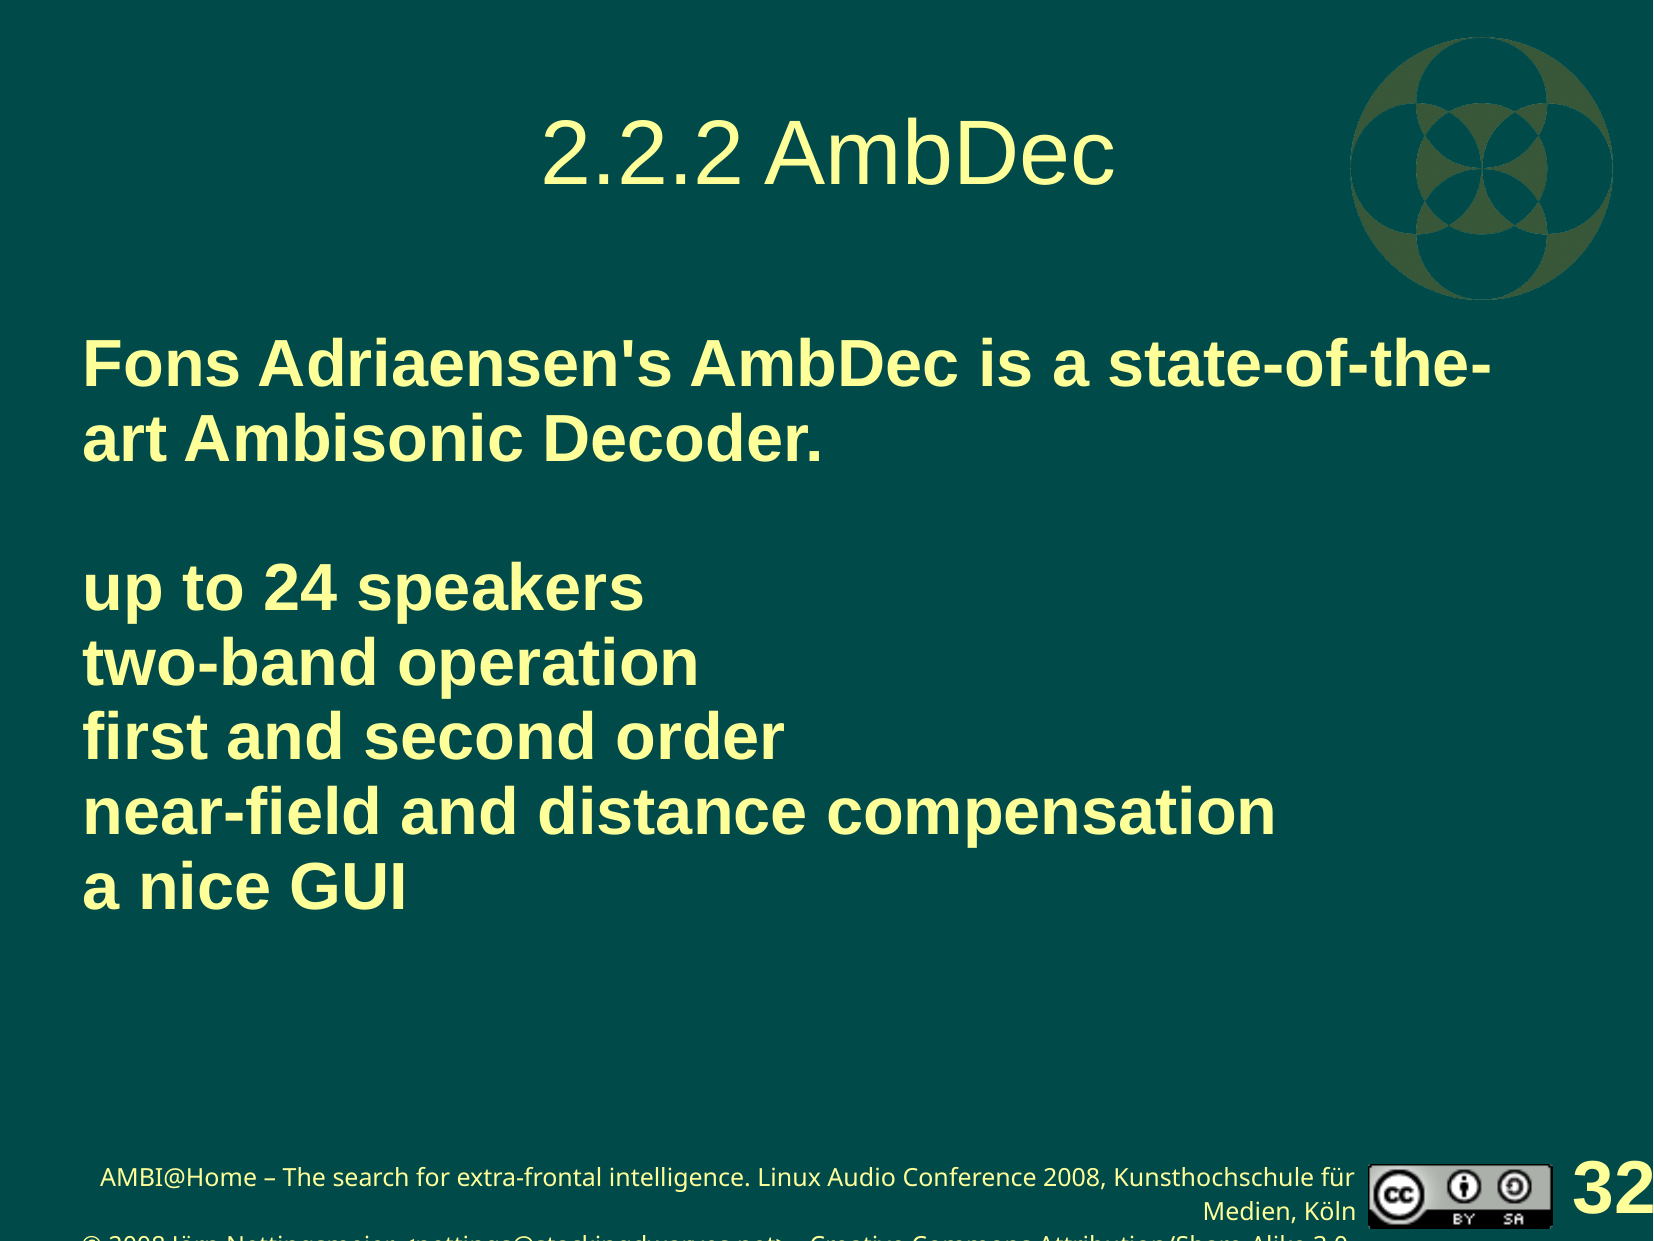

# 2.2.2 AmbDec
Fons Adriaensen's AmbDec is a state-of-the-art Ambisonic Decoder.
up to 24 speakers
two-band operation
first and second order
near-field and distance compensation
a nice GUI